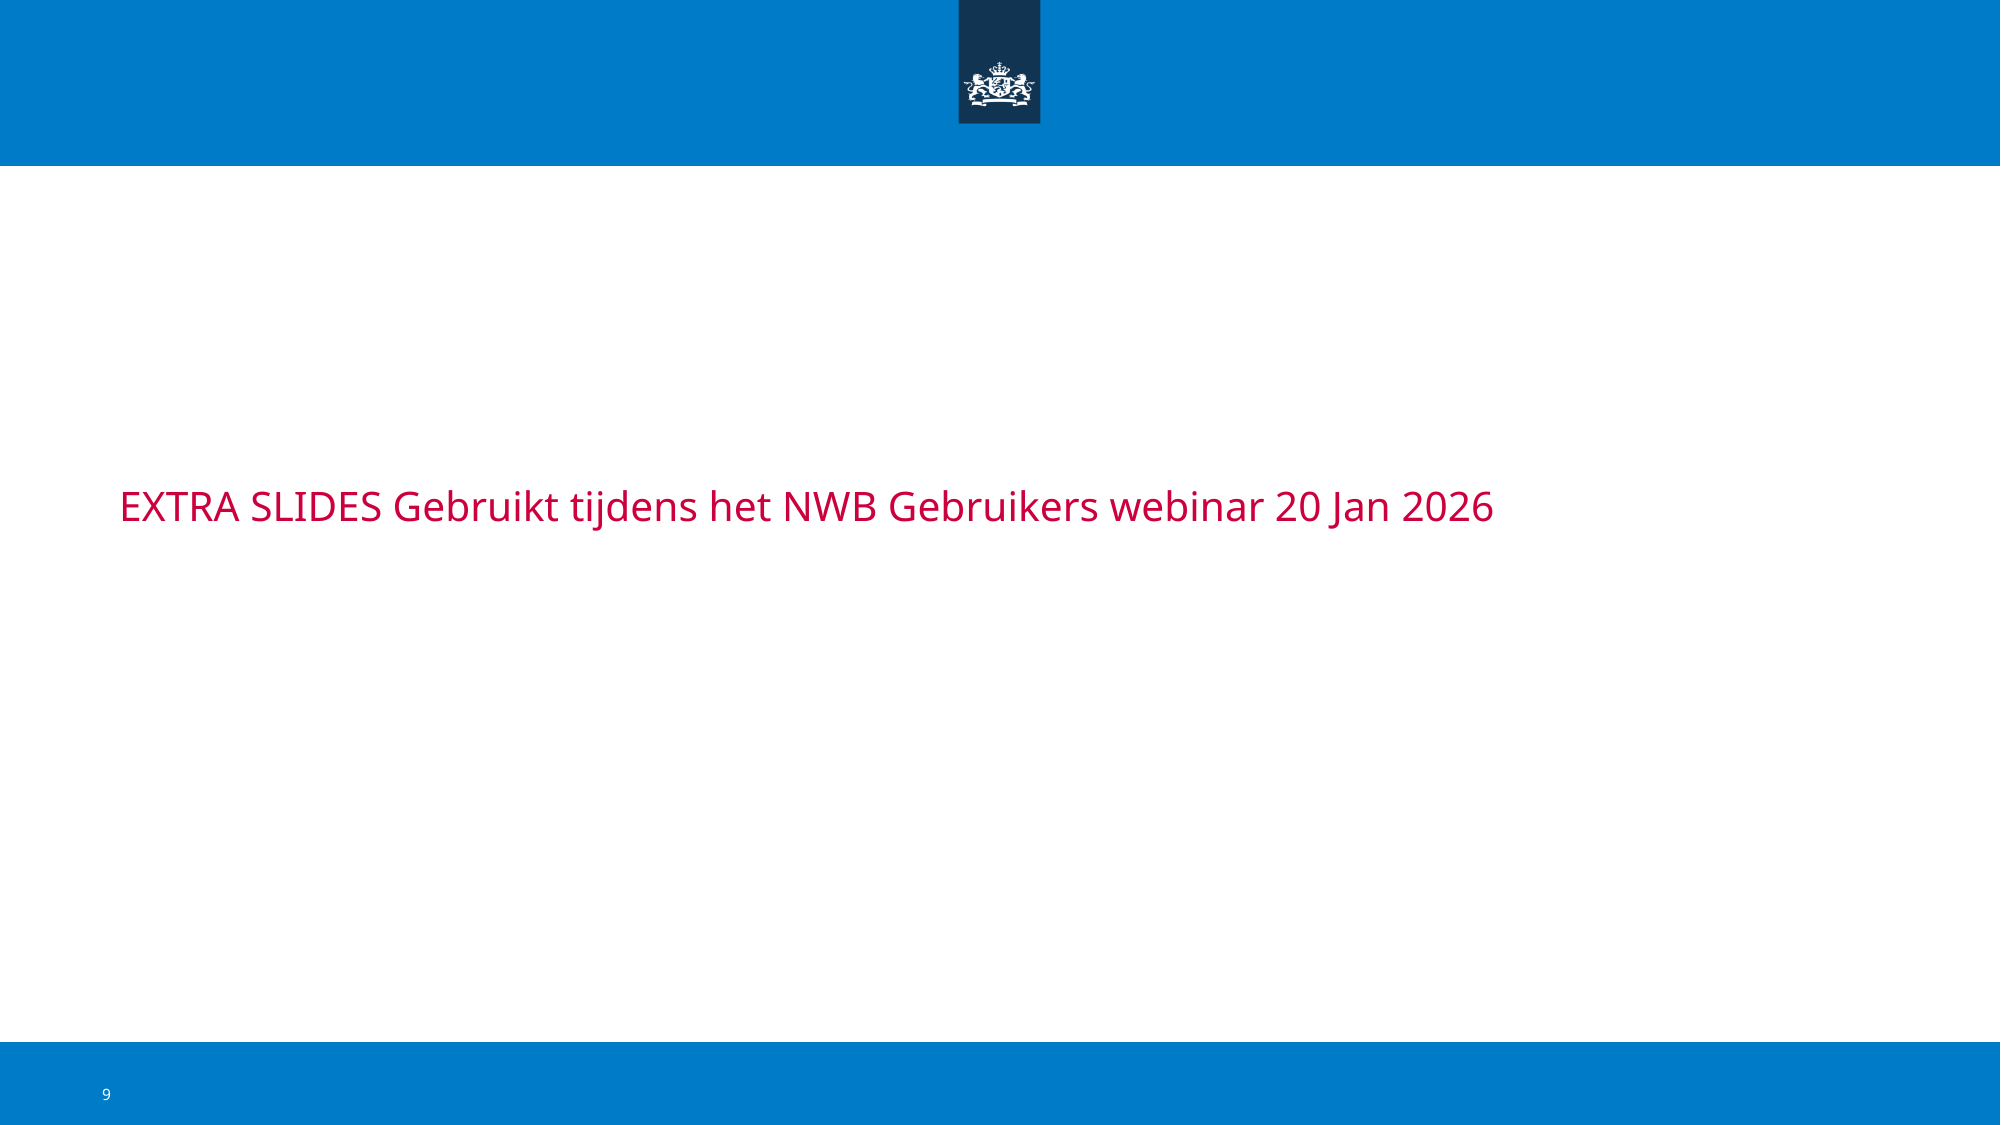

# EXTRA SLIDES Gebruikt tijdens het NWB Gebruikers webinar 20 Jan 2026